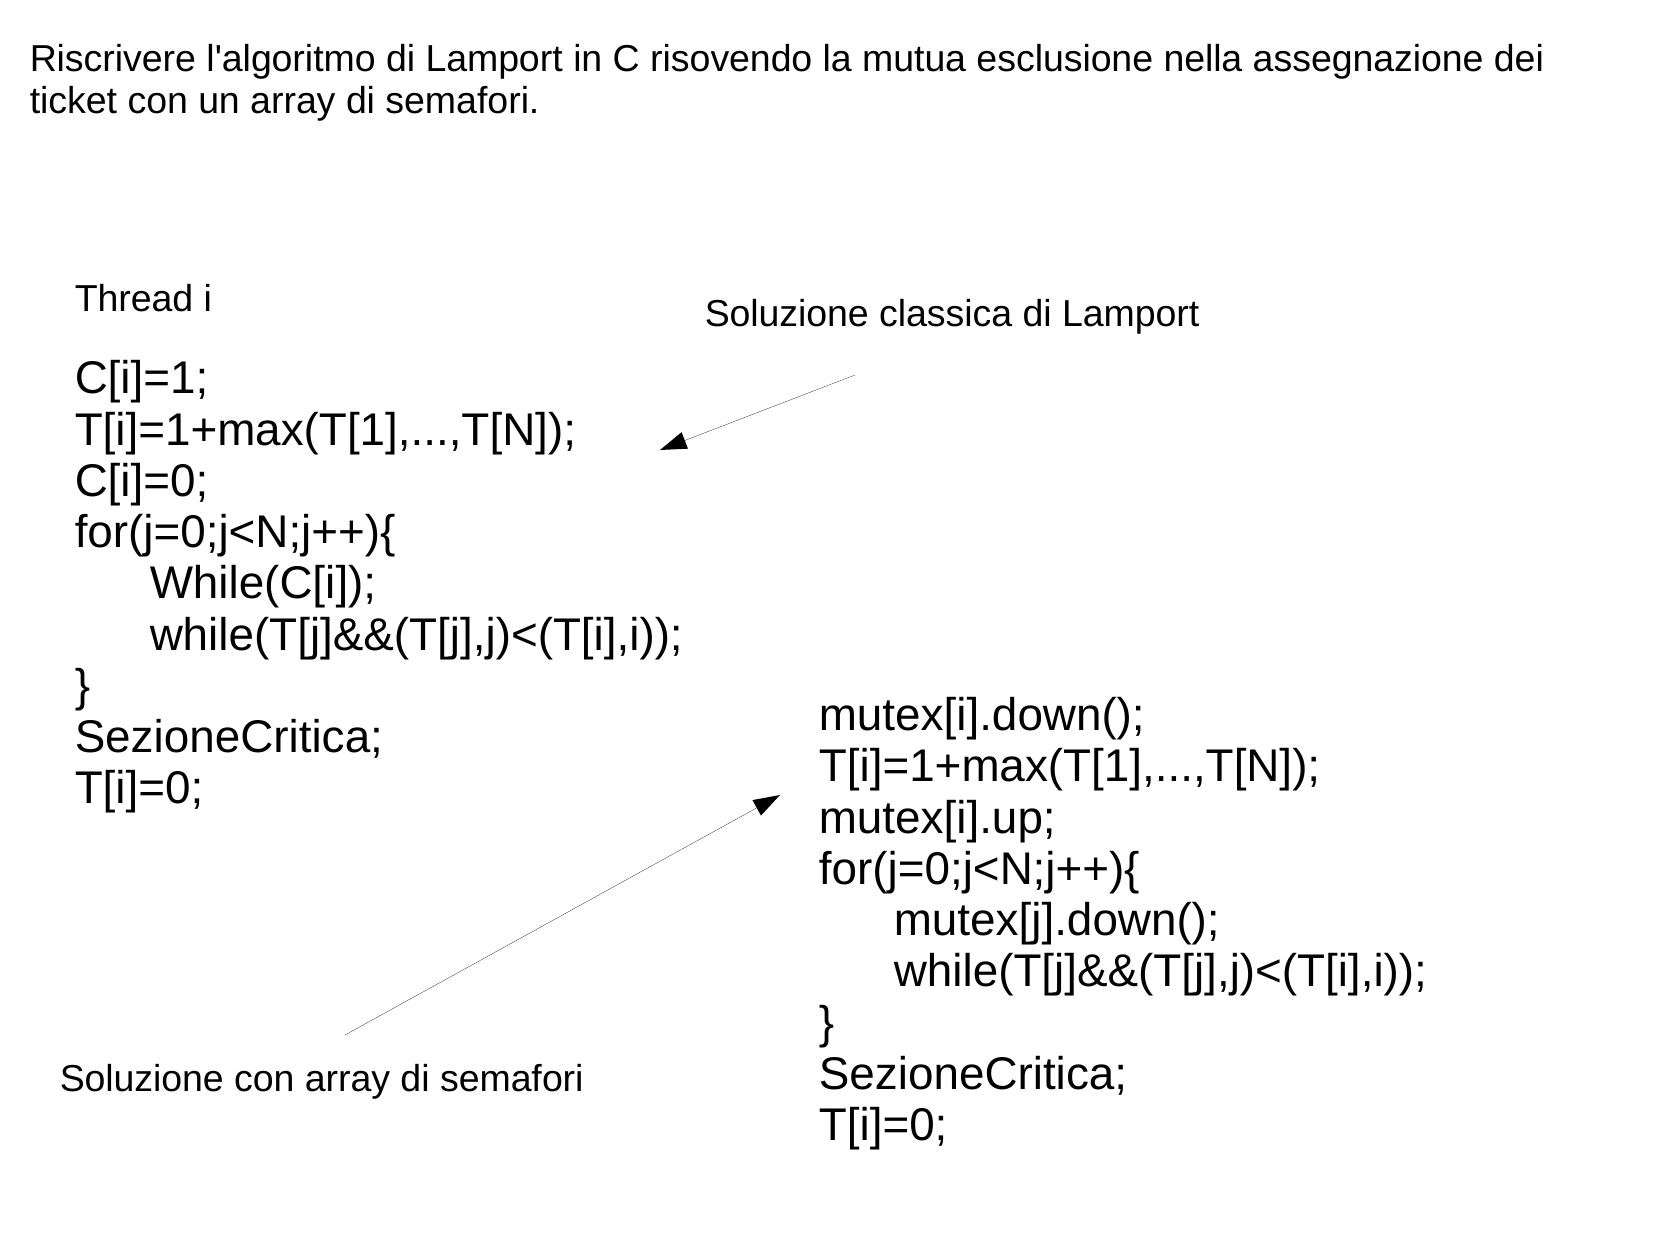

Riscrivere l'algoritmo di Lamport in C risovendo la mutua esclusione nella assegnazione dei ticket con un array di semafori.
Thread i
Soluzione classica di Lamport
C[i]=1;
T[i]=1+max(T[1],...,T[N]);
C[i]=0;
for(j=0;j<N;j++){
	While(C[i]);
	while(T[j]&&(T[j],j)<(T[i],i));
}
SezioneCritica;
T[i]=0;
mutex[i].down();
T[i]=1+max(T[1],...,T[N]);
mutex[i].up;
for(j=0;j<N;j++){
	mutex[j].down();
	while(T[j]&&(T[j],j)<(T[i],i));
}
SezioneCritica;
T[i]=0;
Soluzione con array di semafori